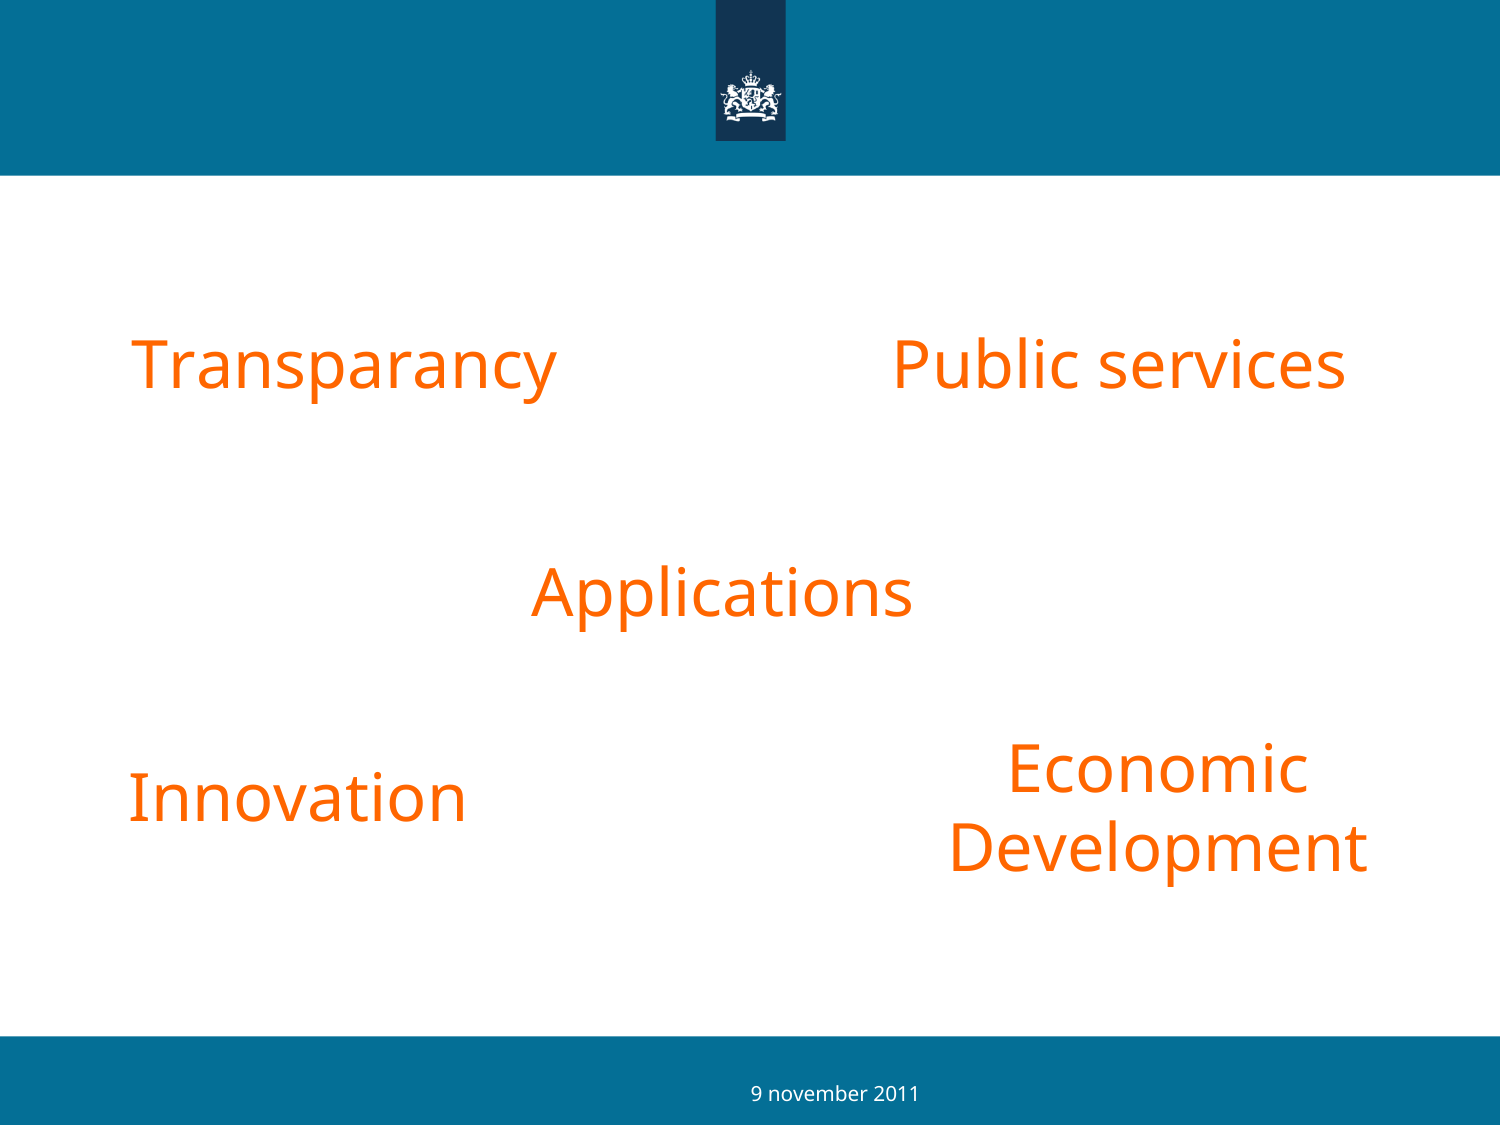

Transparancy
Public services
Applications
Economic
Development
Innovation
9 november 2011